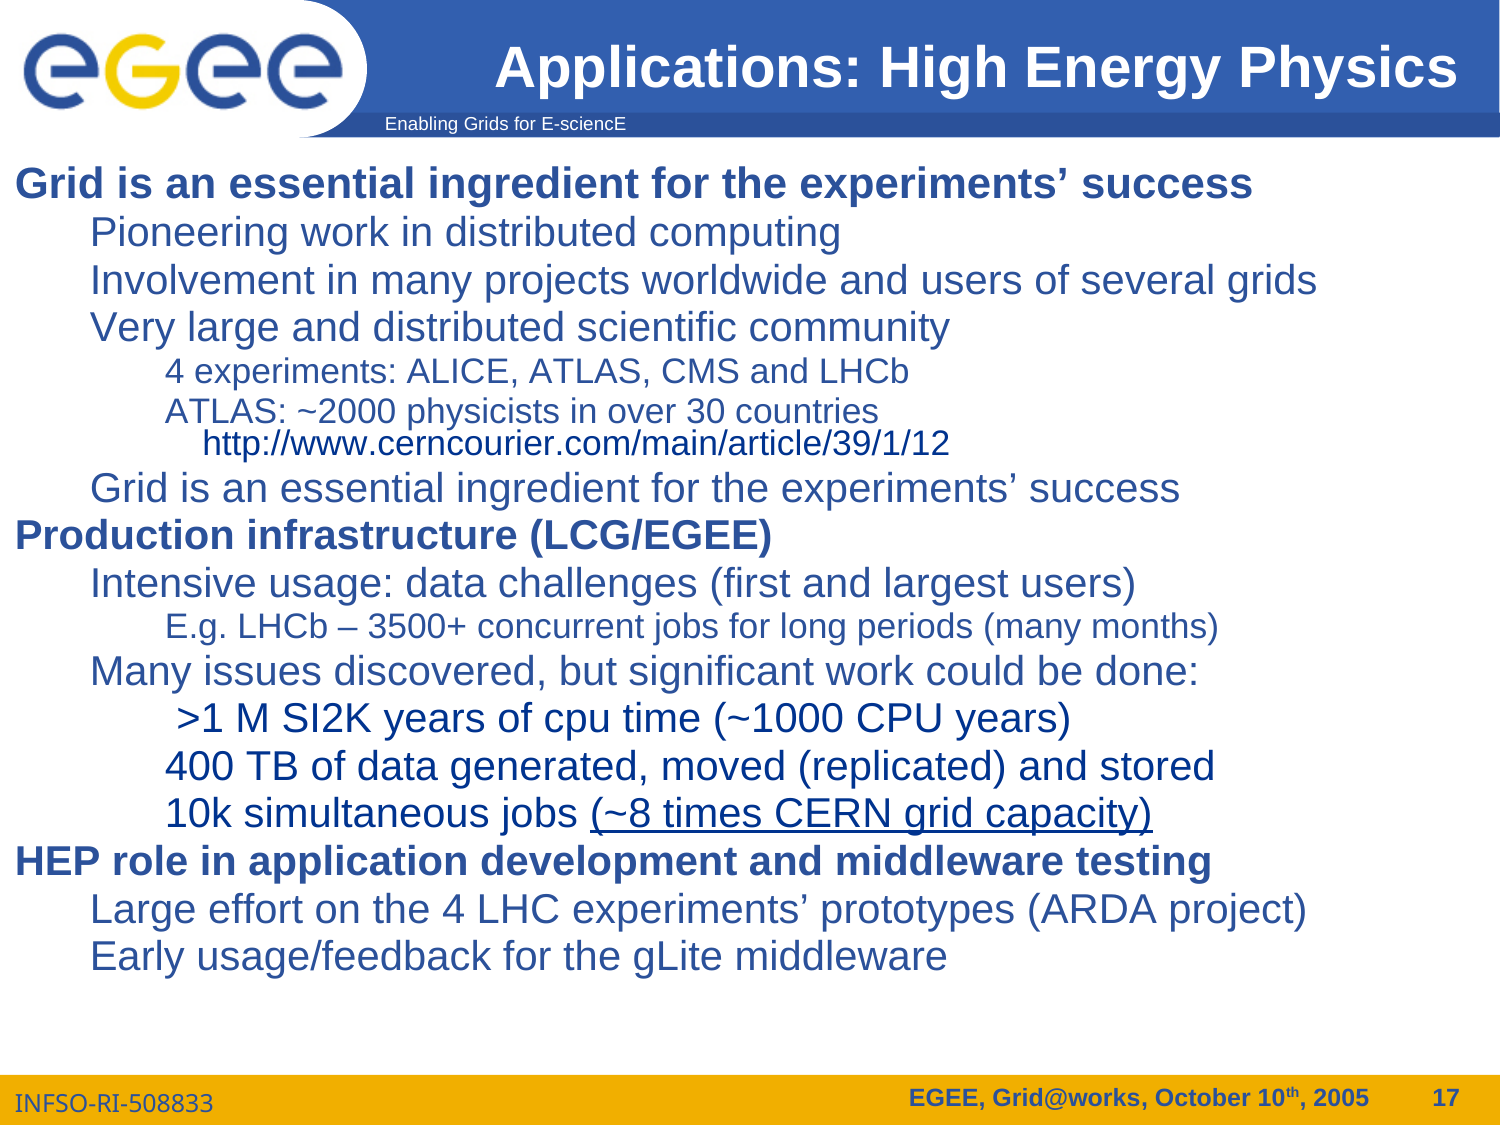

# Applications: High Energy Physics
Grid is an essential ingredient for the experiments’ success
Pioneering work in distributed computing
Involvement in many projects worldwide and users of several grids
Very large and distributed scientific community
4 experiments: ALICE, ATLAS, CMS and LHCb
ATLAS: ~2000 physicists in over 30 countries http://www.cerncourier.com/main/article/39/1/12
Grid is an essential ingredient for the experiments’ success
Production infrastructure (LCG/EGEE)
Intensive usage: data challenges (first and largest users)
E.g. LHCb – 3500+ concurrent jobs for long periods (many months)
Many issues discovered, but significant work could be done:
 >1 M SI2K years of cpu time (~1000 CPU years)
400 TB of data generated, moved (replicated) and stored
10k simultaneous jobs (~8 times CERN grid capacity)
HEP role in application development and middleware testing
Large effort on the 4 LHC experiments’ prototypes (ARDA project)
Early usage/feedback for the gLite middleware
MIE 2005 Healthgrid workshop, Geneva, August 2005
17